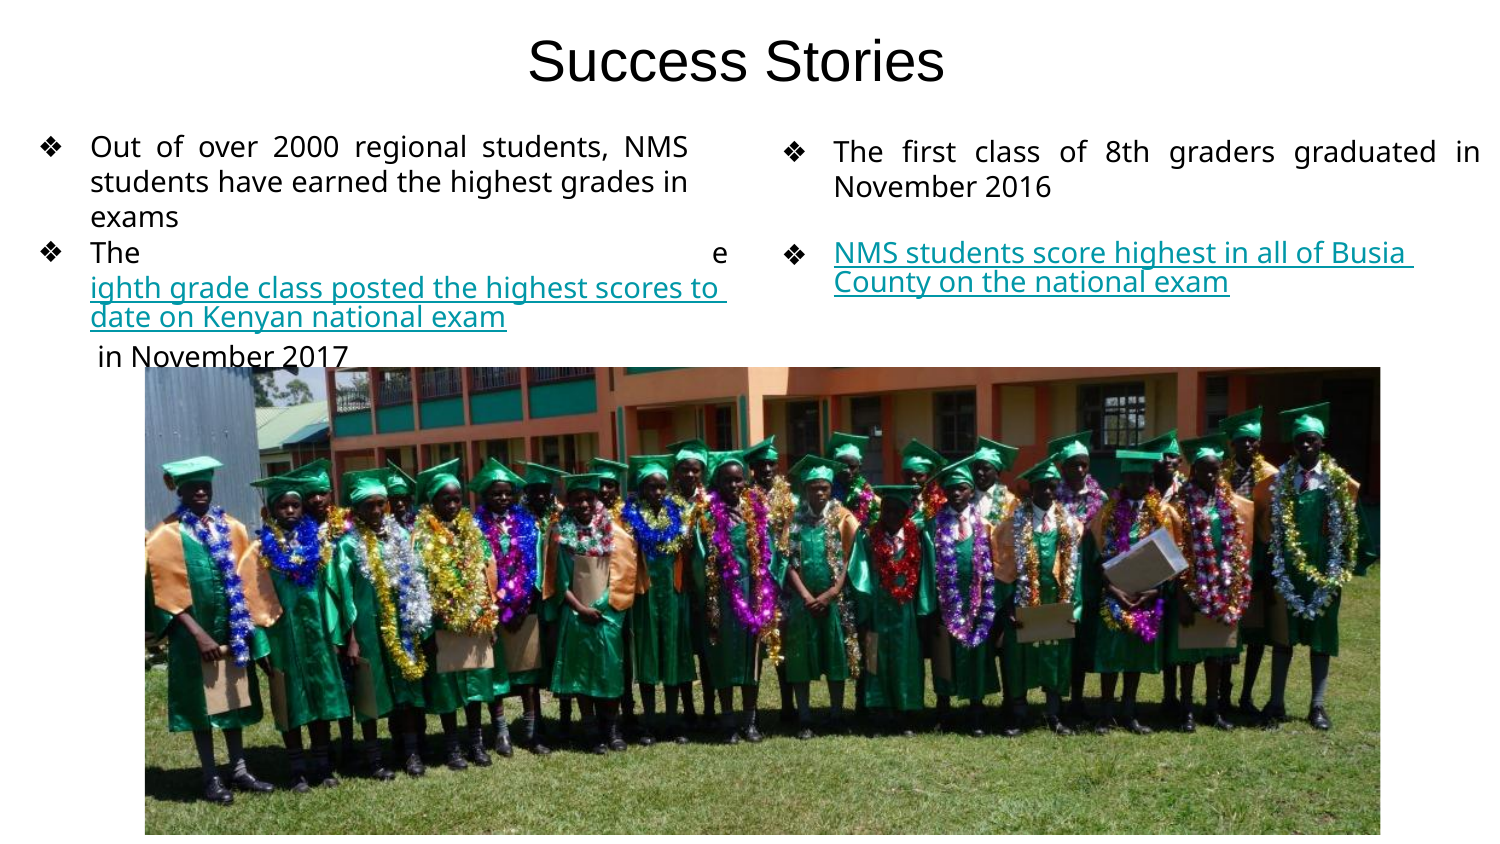

# Success Stories
Out of over 2000 regional students, NMS students have earned the highest grades in exams
The first class of 8th graders graduated in November 2016
The eighth grade class posted the highest scores to date on Kenyan national exam in November 2017
NMS students score highest in all of Busia County on the national exam